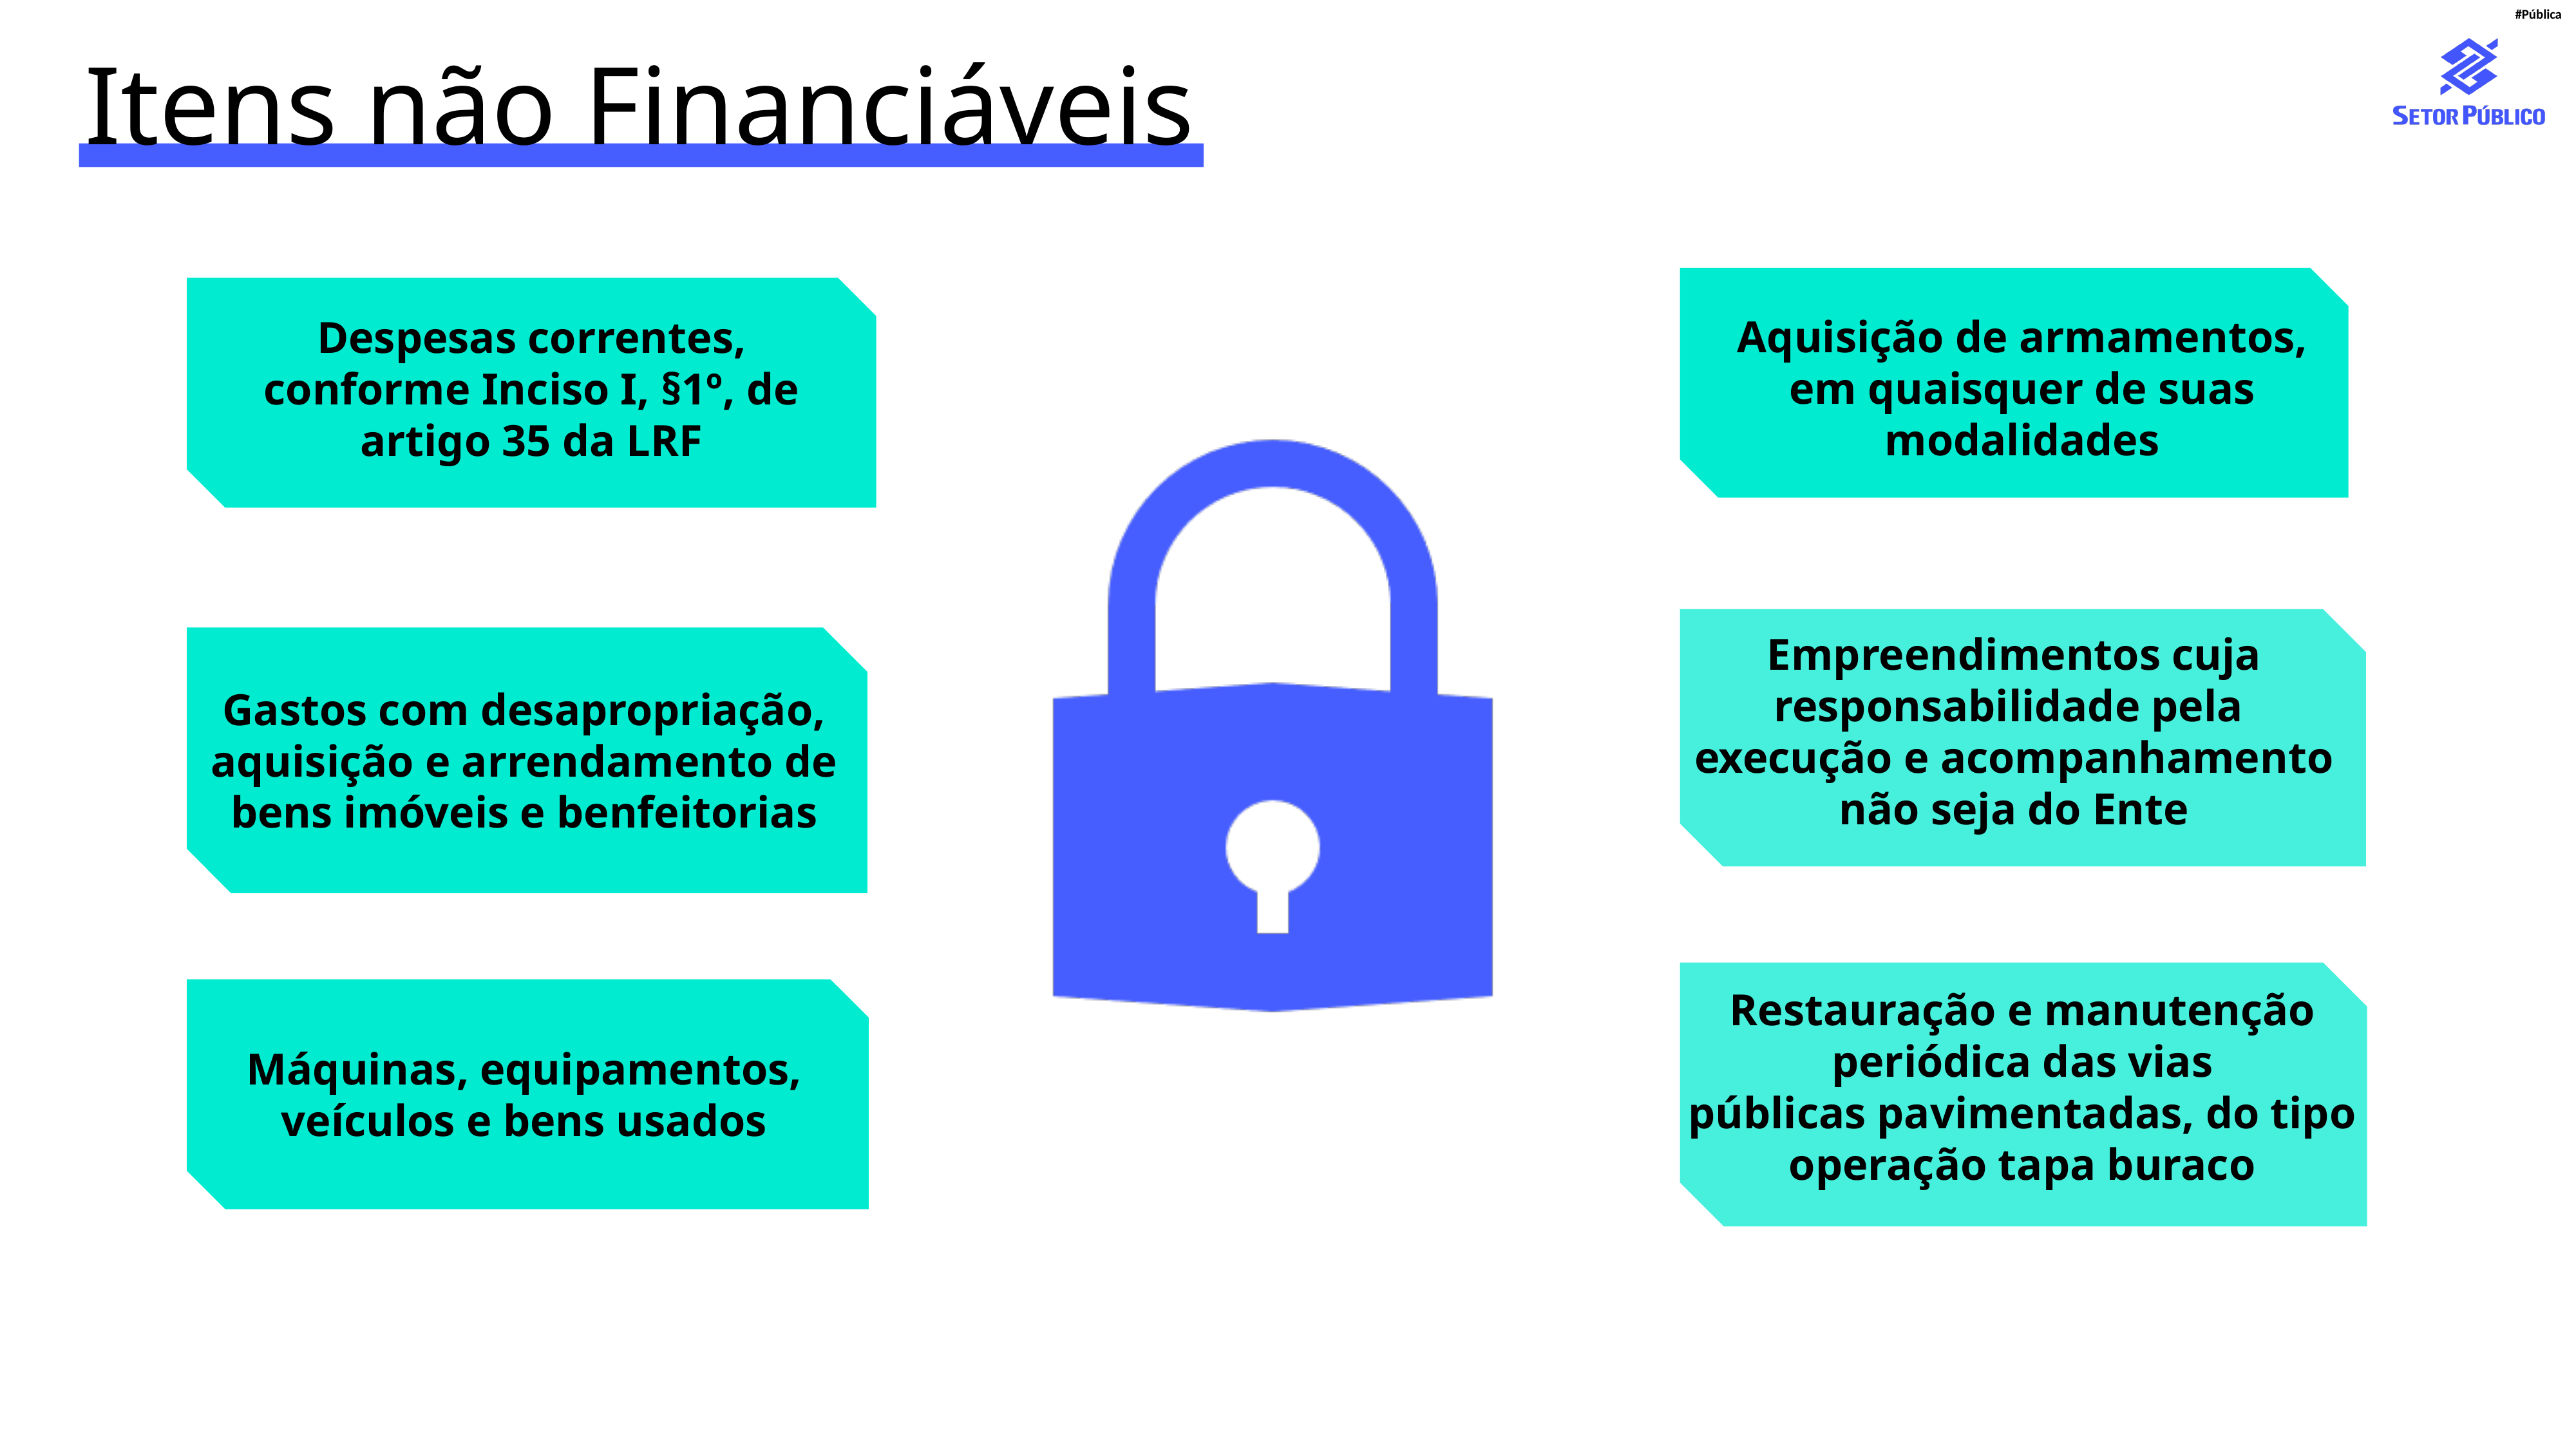

# Itens não Financiáveis
Aquisição de armamentos,
em quaisquer de suas modalidades
Despesas correntes, conforme Inciso I, §1º, de artigo 35 da LRF
Empreendimentos cuja responsabilidade pela
execução e acompanhamento
não seja do Ente
Gastos com desapropriação, aquisição e arrendamento de bens imóveis e benfeitorias
Restauração e manutenção periódica das vias
públicas pavimentadas, do tipo operação tapa buraco
Máquinas, equipamentos, veículos e bens usados